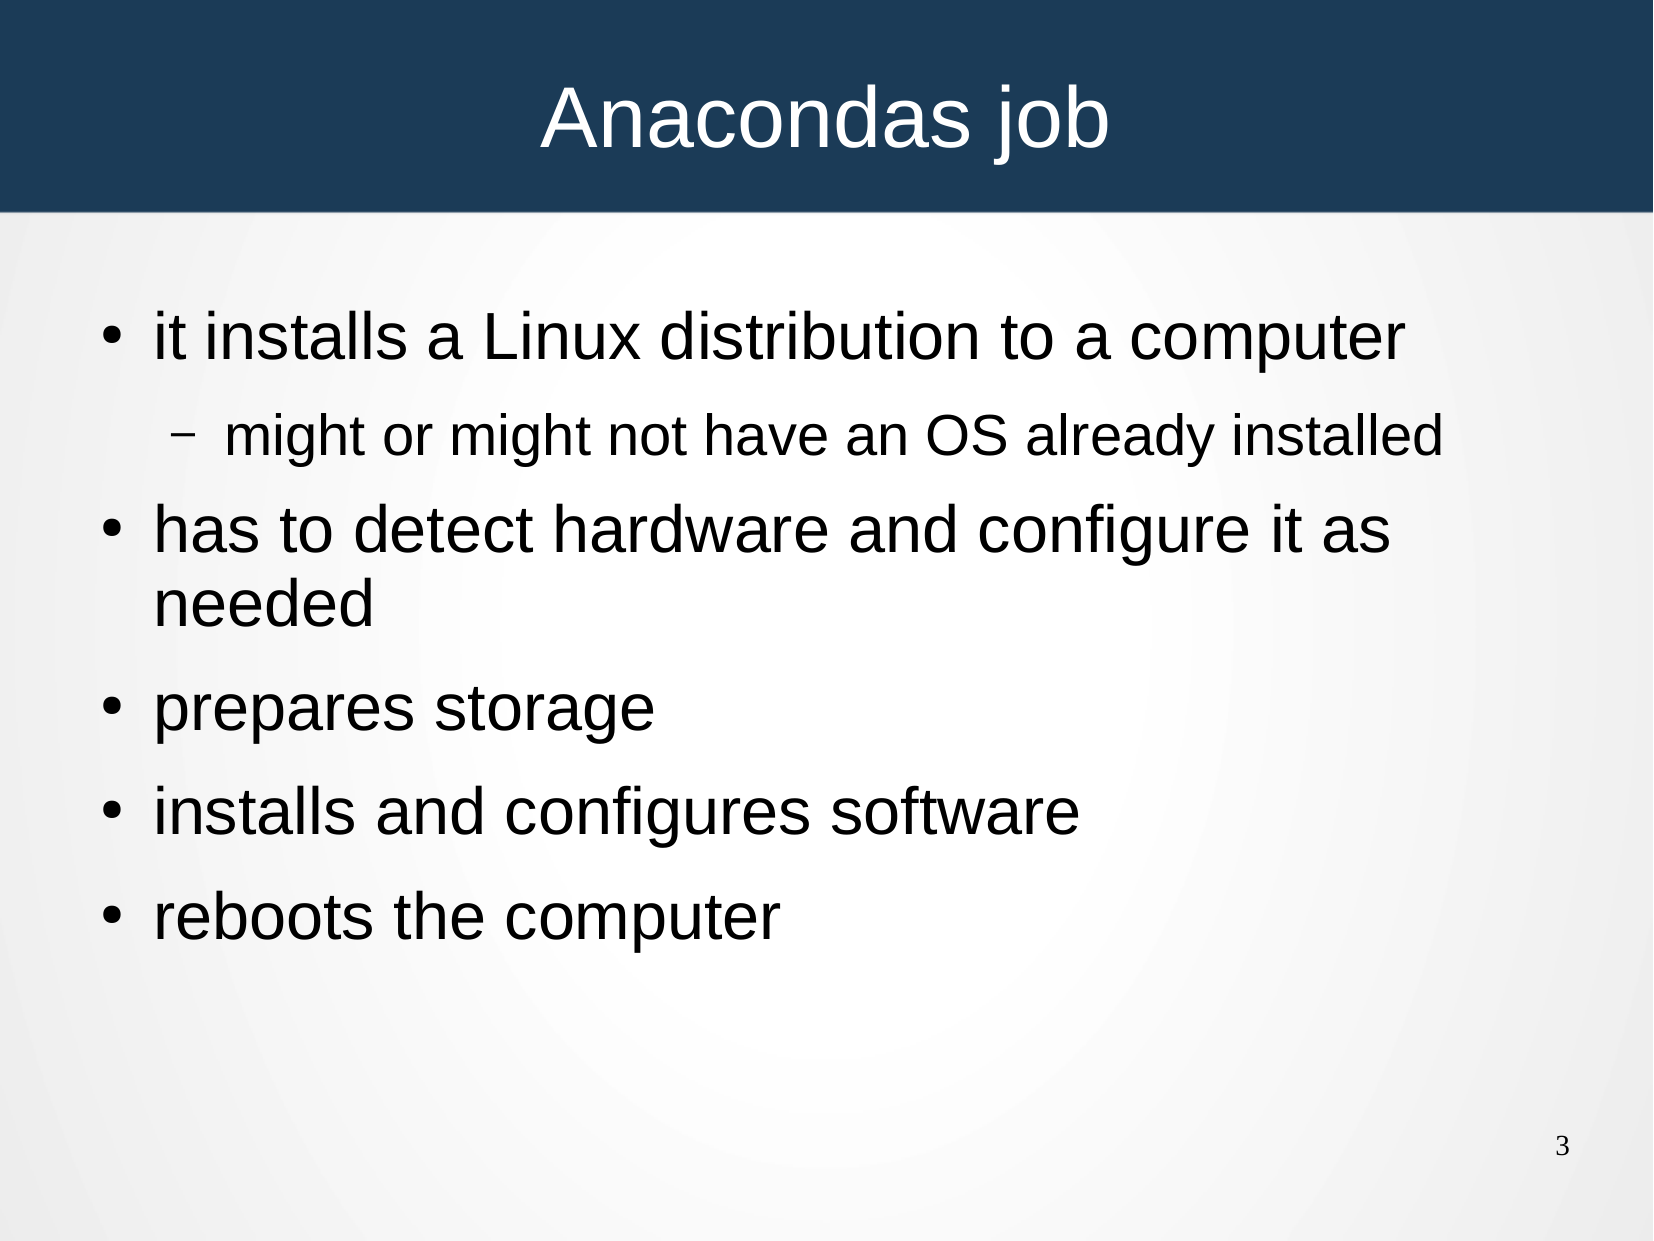

# Anacondas job
it installs a Linux distribution to a computer
might or might not have an OS already installed
has to detect hardware and configure it as needed
prepares storage
installs and configures software
reboots the computer
3